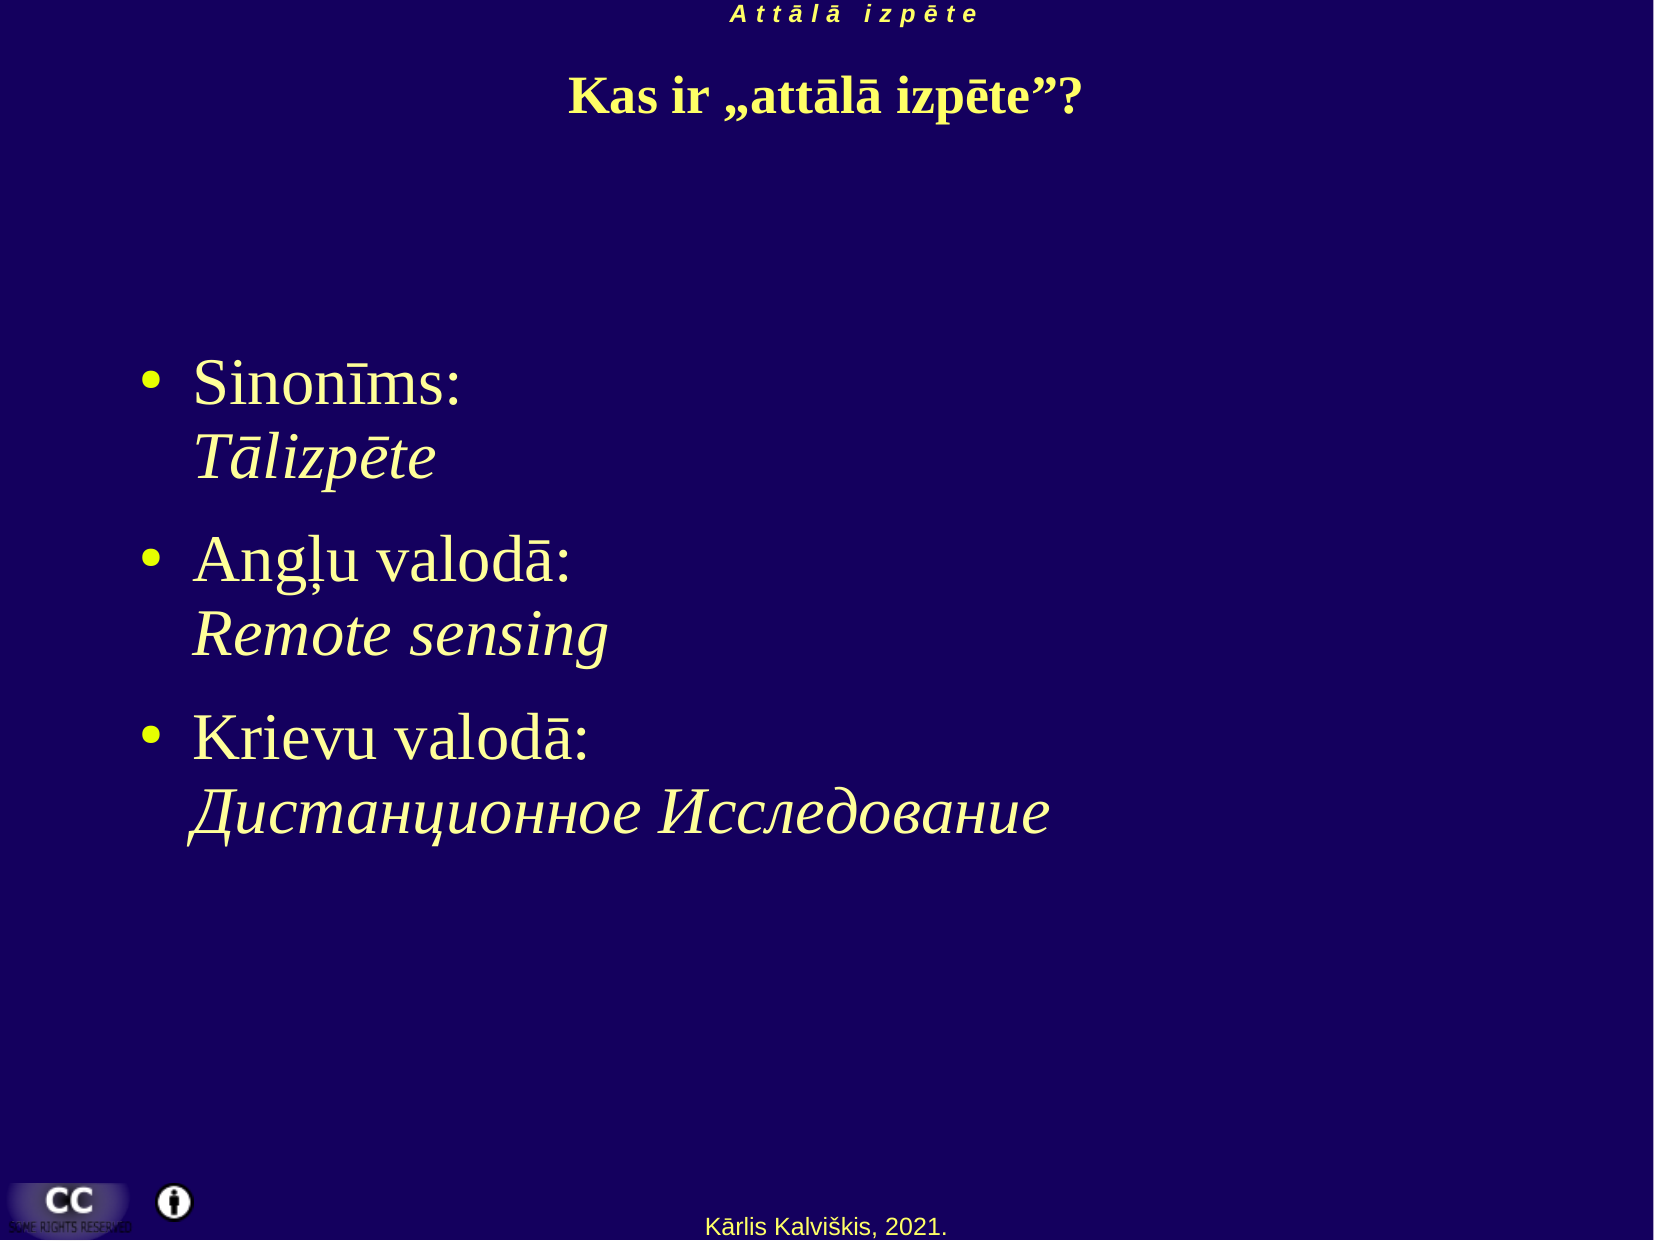

# Kas ir „attālā izpēte”?
Sinonīms:
Tālizpēte
Angļu valodā:
Remote sensing
Krievu valodā:
Дистанционное Исследование